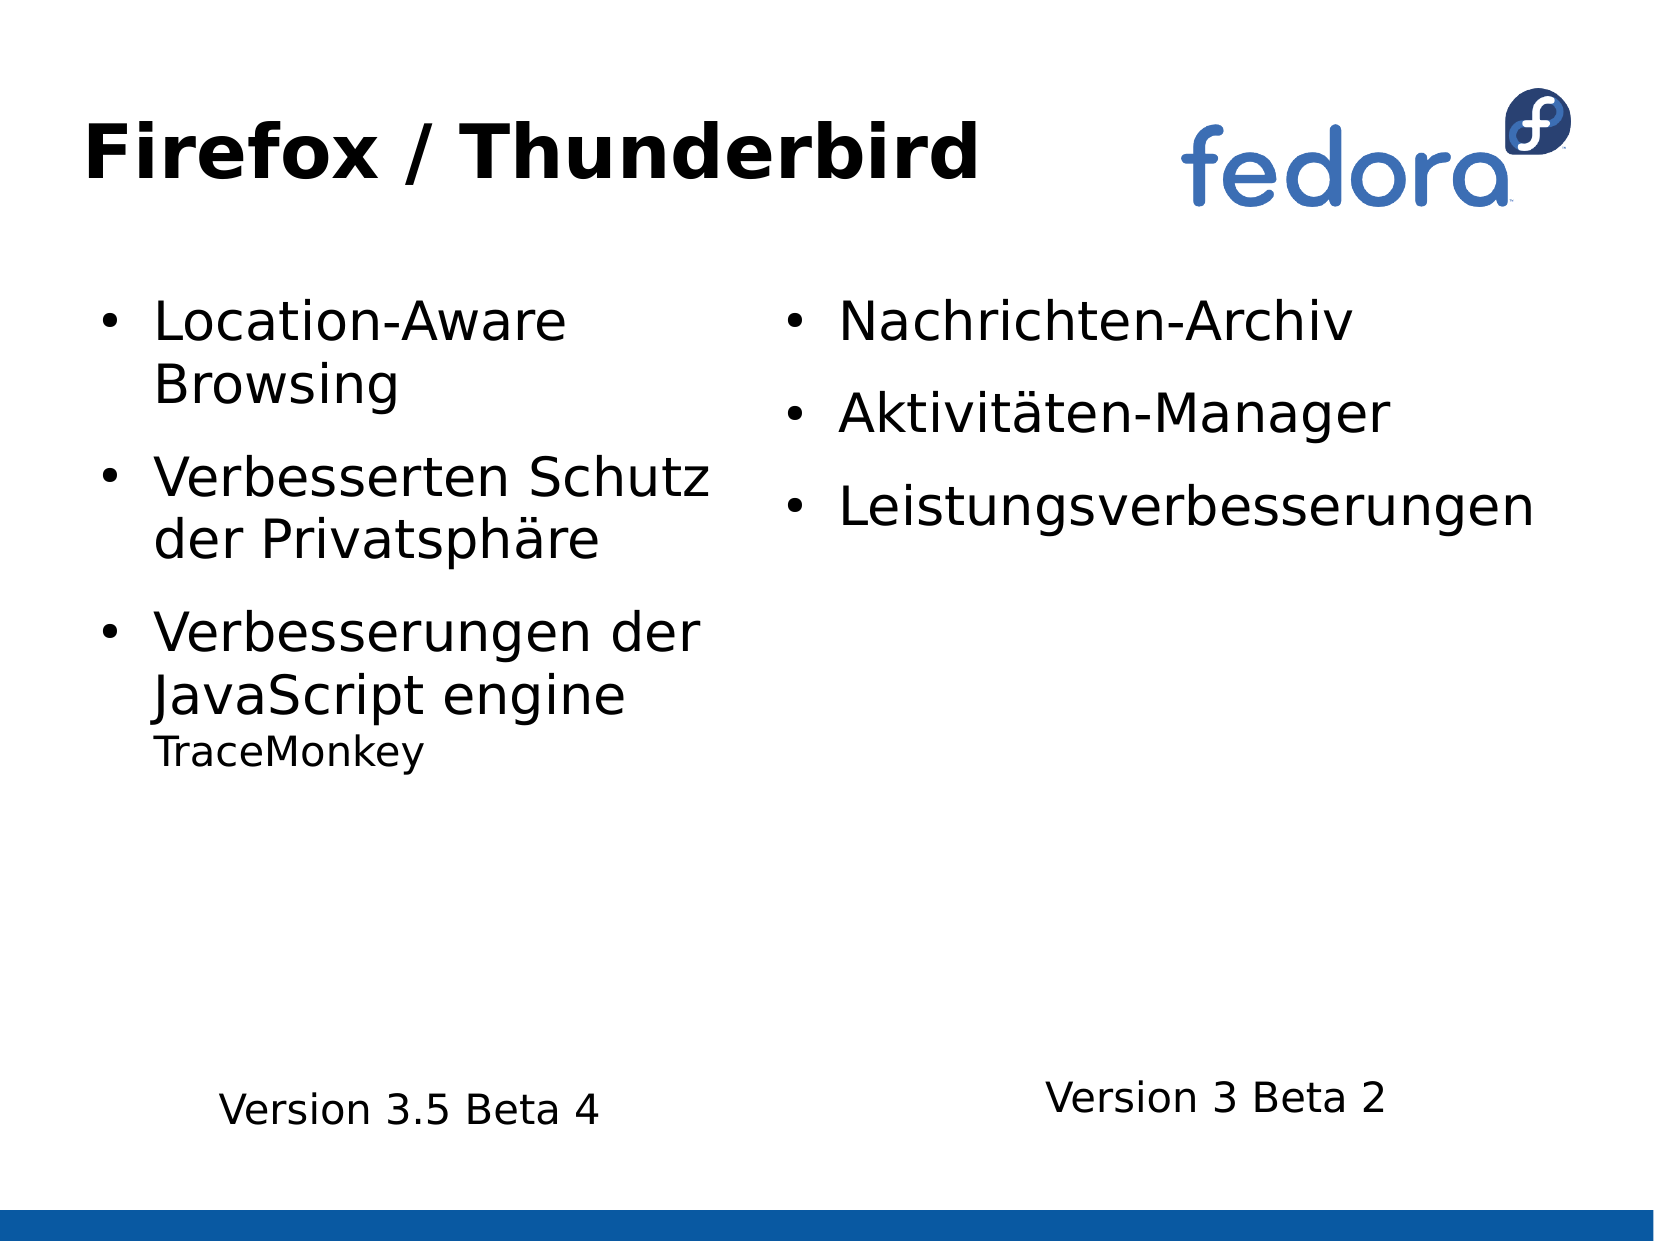

# Firefox / Thunderbird
Location-Aware Browsing
Verbesserten Schutz der Privatsphäre
Verbesserungen der JavaScript engine TraceMonkey
Nachrichten-Archiv
Aktivitäten-Manager
Leistungsverbesserungen
Version 3 Beta 2
Version 3.5 Beta 4